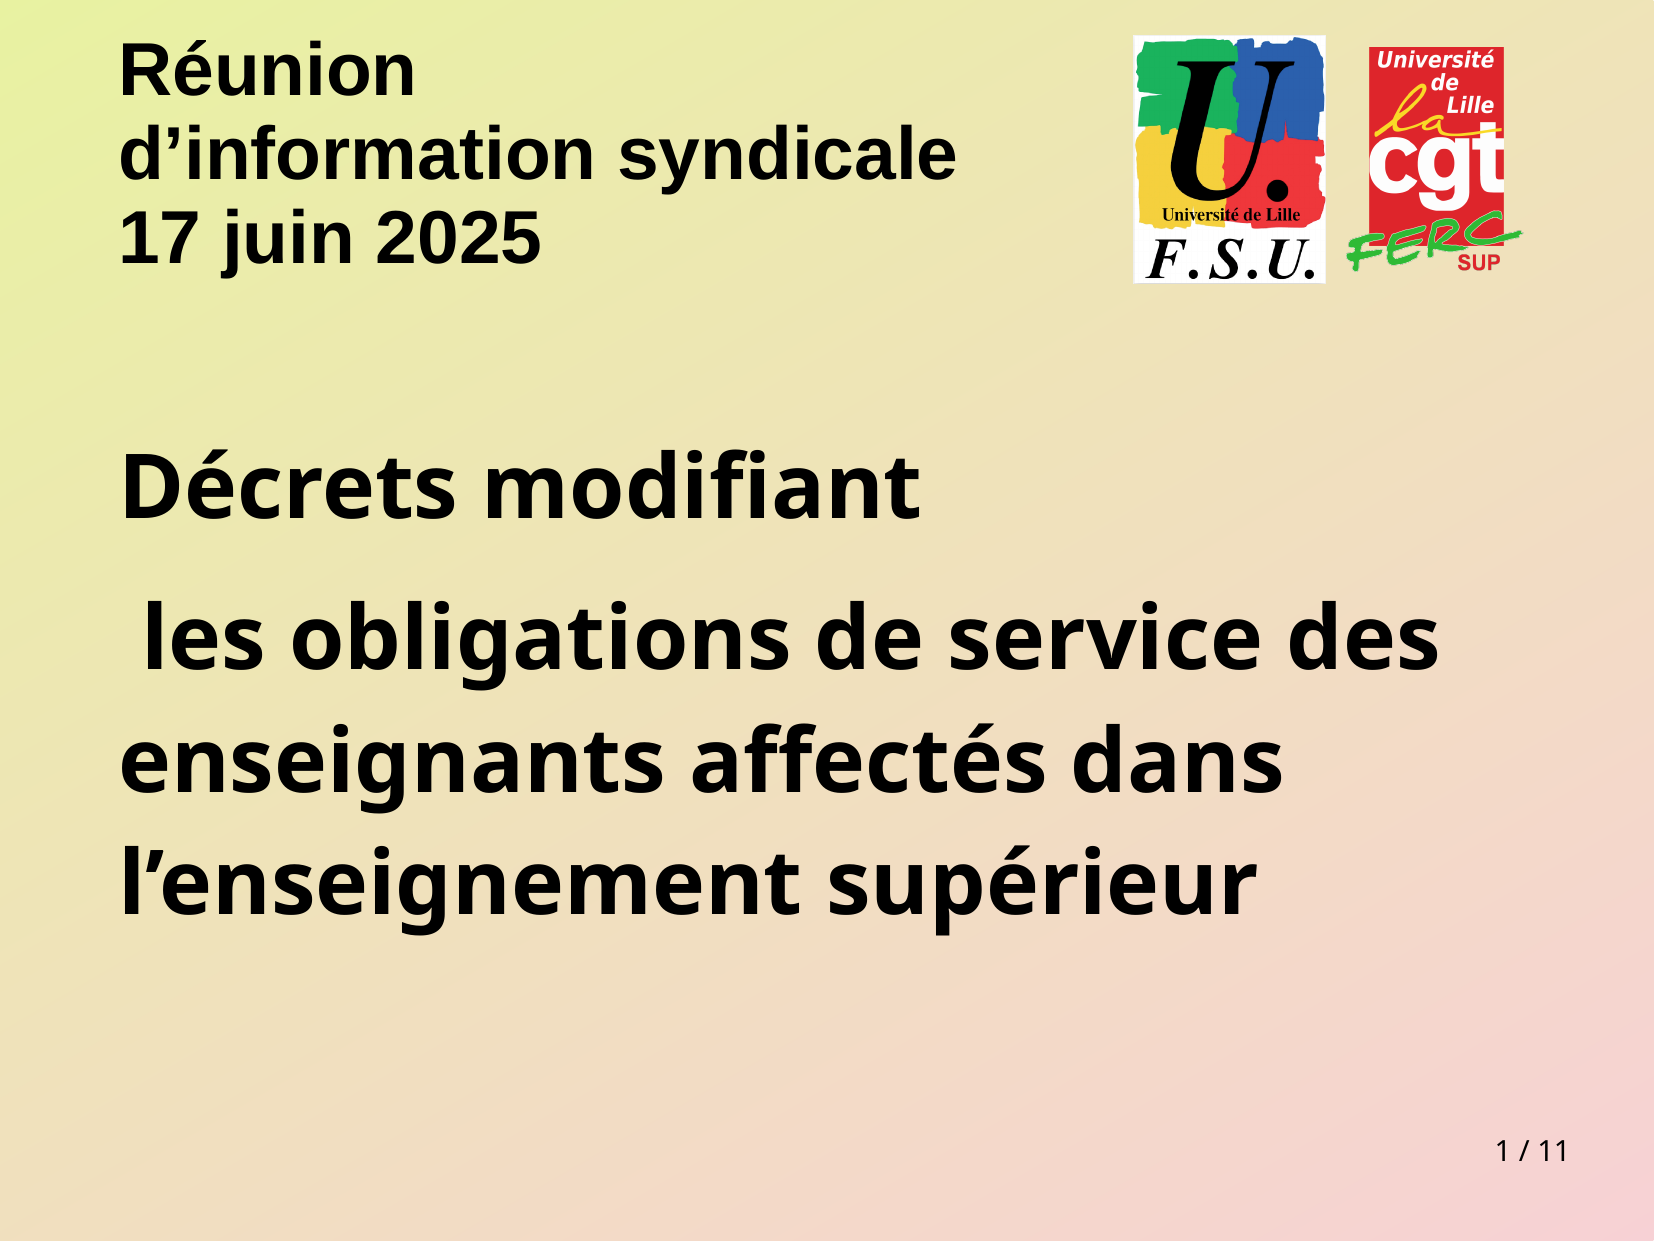

# Réunion d’information syndicale 17 juin 2025
nvoyée à une mauvaise
Décrets modifiant
 les obligations de service des enseignants affectés dans l’enseignement supérieur
1